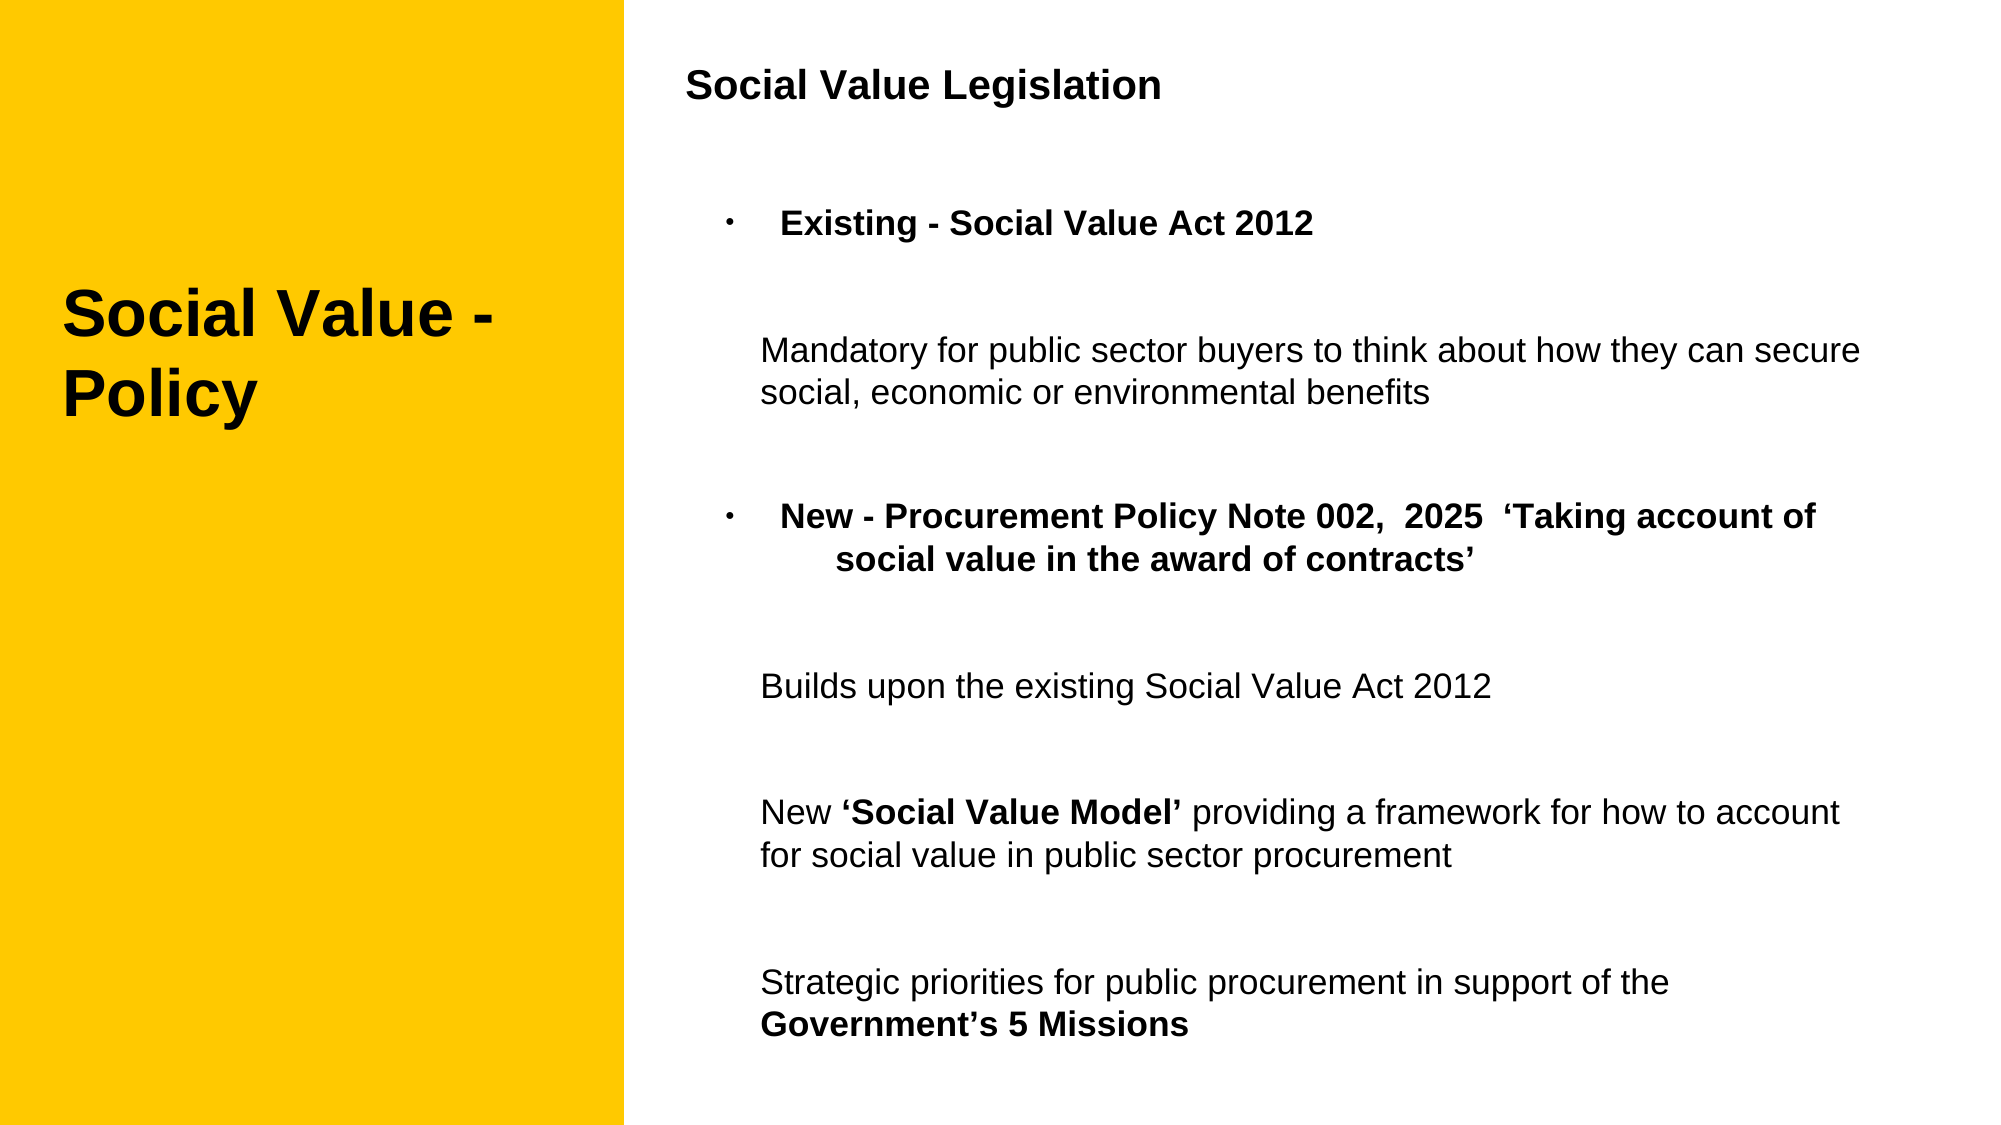

Social Value Legislation
Existing - Social Value Act 2012
Mandatory for public sector buyers to think about how they can secure social, economic or environmental benefits
New - Procurement Policy Note 002, 2025 ‘Taking account of social value in the award of contracts’
Builds upon the existing Social Value Act 2012
New ‘Social Value Model’ providing a framework for how to account for social value in public sector procurement
Strategic priorities for public procurement in support of the Government’s 5 Missions
# Social Value - Policy
Interims